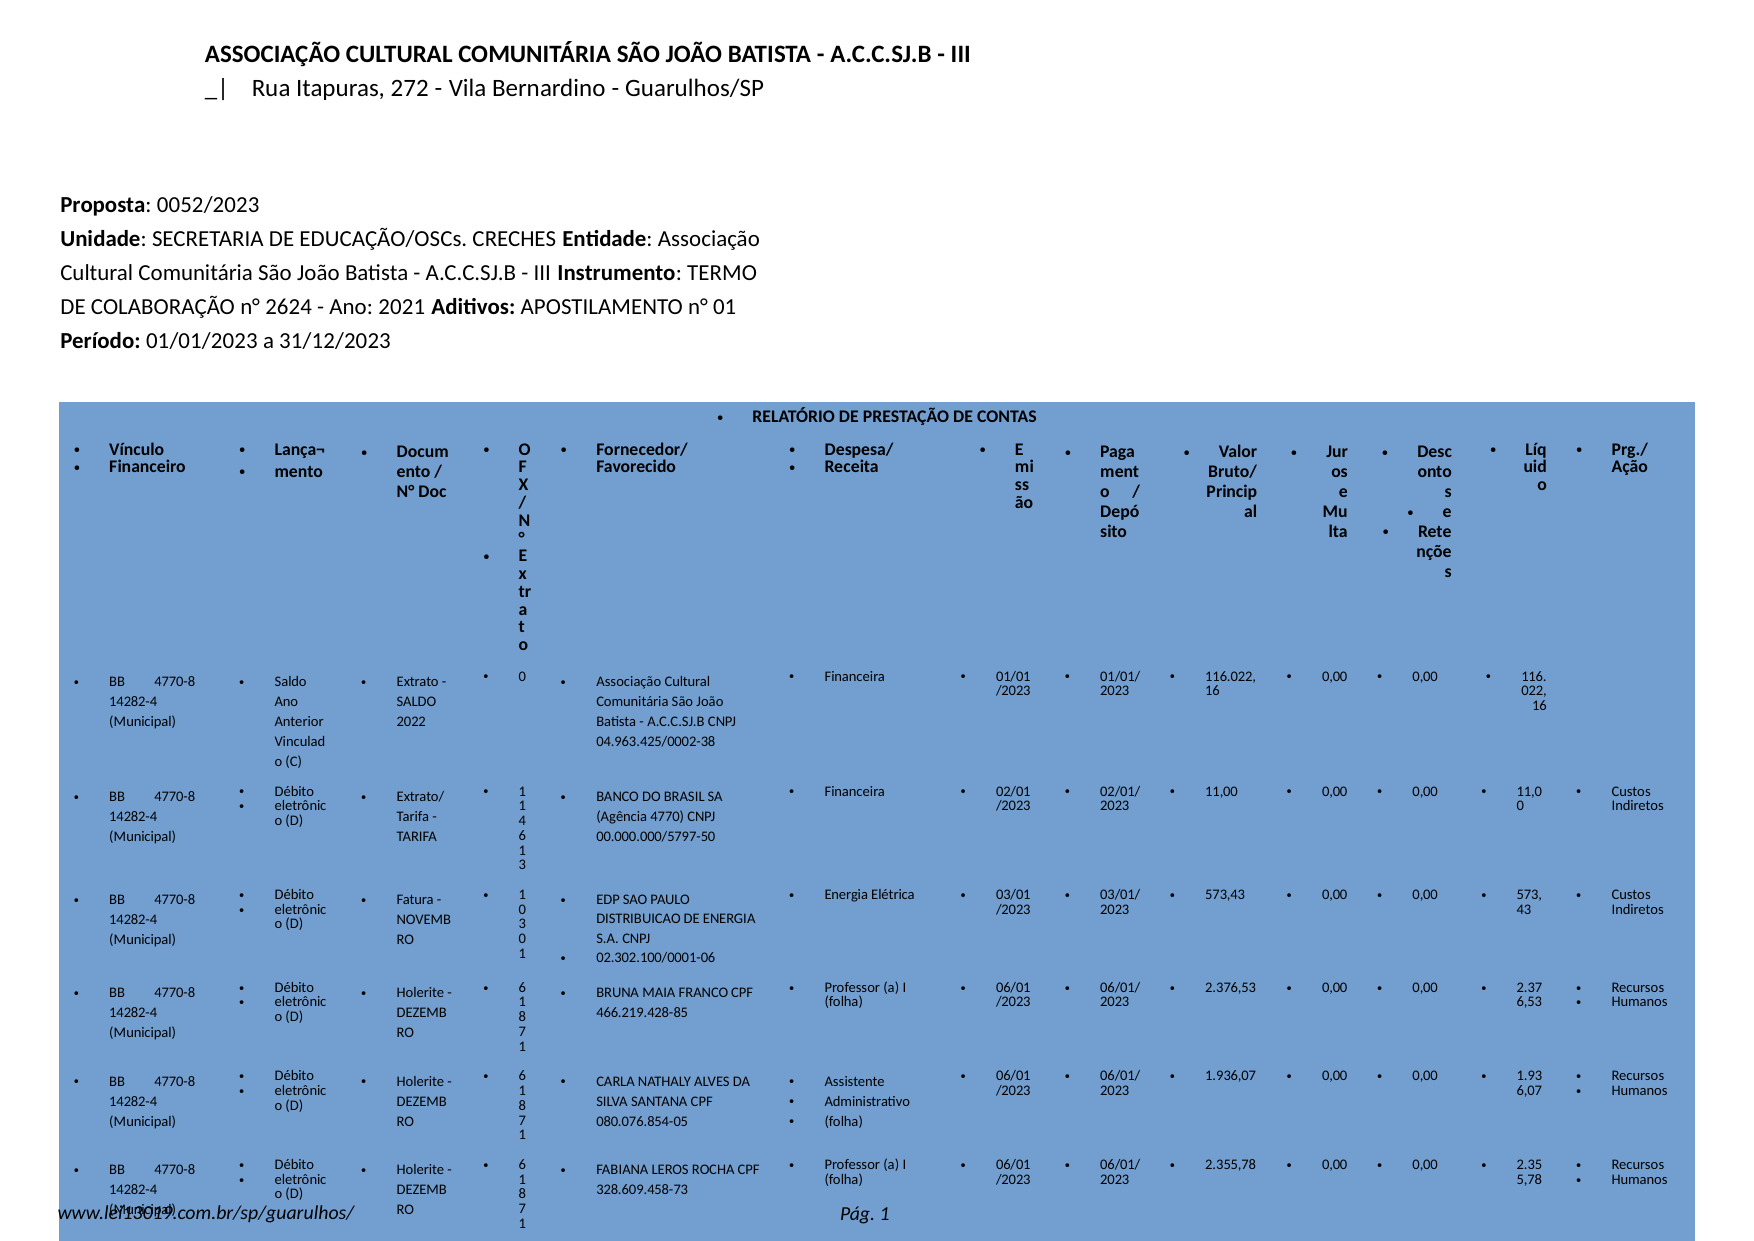

ASSOCIAÇÃO CULTURAL COMUNITÁRIA SÃO JOÃO BATISTA - A.C.C.SJ.B - III
_| Rua Itapuras, 272 - Vila Bernardino - Guarulhos/SP
Proposta: 0052/2023
Unidade: SECRETARIA DE EDUCAÇÃO/OSCs. CRECHES Entidade: Associação Cultural Comunitária São João Batista - A.C.C.SJ.B - III Instrumento: TERMO DE COLABORAÇÃO n° 2624 - Ano: 2021 Aditivos: APOSTILAMENTO n° 01 Período: 01/01/2023 a 31/12/2023
| RELATÓRIO DE PRESTAÇÃO DE CONTAS | | | | | | | | | | | | |
| --- | --- | --- | --- | --- | --- | --- | --- | --- | --- | --- | --- | --- |
| Vínculo Financeiro | Lança¬ mento | Documento / N° Doc | OFX/N° Extrato | Fornecedor/ Favorecido | Despesa/ Receita | Emissão | Pagamento / Depósito | Valor Bruto/ Principal | Juros e Multa | Descontos e Retenções | Líquido | Prg./Ação |
| BB 4770-8 14282-4 (Municipal) | Saldo Ano Anterior Vinculado (C) | Extrato -SALDO 2022 | 0 | Associação Cultural Comunitária São João Batista - A.C.C.SJ.B CNPJ 04.963.425/0002-38 | Financeira | 01/01/2023 | 01/01/2023 | 116.022,16 | 0,00 | 0,00 | 116.022,16 | |
| BB 4770-8 14282-4 (Municipal) | Débito eletrônico (D) | Extrato/Tarifa - TARIFA | 114613 | BANCO DO BRASIL SA (Agência 4770) CNPJ 00.000.000/5797-50 | Financeira | 02/01/2023 | 02/01/2023 | 11,00 | 0,00 | 0,00 | 11,00 | Custos Indiretos |
| BB 4770-8 14282-4 (Municipal) | Débito eletrônico (D) | Fatura -NOVEMBRO | 10301 | EDP SAO PAULO DISTRIBUICAO DE ENERGIA S.A. CNPJ 02.302.100/0001-06 | Energia Elétrica | 03/01/2023 | 03/01/2023 | 573,43 | 0,00 | 0,00 | 573,43 | Custos Indiretos |
| BB 4770-8 14282-4 (Municipal) | Débito eletrônico (D) | Holerite -DEZEMBRO | 61871 | BRUNA MAIA FRANCO CPF 466.219.428-85 | Professor (a) I (folha) | 06/01/2023 | 06/01/2023 | 2.376,53 | 0,00 | 0,00 | 2.376,53 | Recursos Humanos |
| BB 4770-8 14282-4 (Municipal) | Débito eletrônico (D) | Holerite -DEZEMBRO | 61871 | CARLA NATHALY ALVES DA SILVA SANTANA CPF 080.076.854-05 | Assistente Administrativo (folha) | 06/01/2023 | 06/01/2023 | 1.936,07 | 0,00 | 0,00 | 1.936,07 | Recursos Humanos |
| BB 4770-8 14282-4 (Municipal) | Débito eletrônico (D) | Holerite -DEZEMBRO | 61871 | FABIANA LEROS ROCHA CPF 328.609.458-73 | Professor (a) I (folha) | 06/01/2023 | 06/01/2023 | 2.355,78 | 0,00 | 0,00 | 2.355,78 | Recursos Humanos |
| BB 4770-8 14282-4 (Municipal) | Débito eletrônico (D) | Holerite -DEZEMBRO | 61871 | FABIANA QUIRINO DA SILVA CPF 377.792.128-90 | Diretor (a) (folha) | 06/01/2023 | 06/01/2023 | 5.742,56 | 0,00 | 0,00 | 5.742,56 | Recursos Humanos |
| BB 4770-8 14282-4 (Municipal) | Débito eletrônico (D) | Holerite -DEZEMBRO | 61871 | FABIANE SOUZA ASSIS DOS SANTOS CPF 423.559.788-40 | Professor (a) I (folha) | 06/01/2023 | 06/01/2023 | 2.376,53 | 0,00 | 0,00 | 2.376,53 | Recursos Humanos |
| BB 4770-8 14282-4 (Municipal) | Débito eletrônico (D) | Holerite -DEZEMBRO | 61871 | JAQUELINE SOARES MAGALHÃES CPF 335.896.028-56 | Auxiliar de Cozinha (folha) | 06/01/2023 | 06/01/2023 | 1.539,08 | 0,00 | 0,00 | 1.539,08 | Recursos Humanos |
| BB 4770-8 14282-4 (Municipal) | Débito eletrônico (D) | Holerite -DEZEMBRO | 61871 | JESSICA VIEIRA POLTRONIERI CPF 388.700.928-28 | Coordenador Pedagógico (folha) | 06/01/2023 | 06/01/2023 | 2.595,66 | 0,00 | 0,00 | 2.595,66 | Recursos Humanos |
www.lei13019.com.br/sp/guarulhos/
Pág. 1